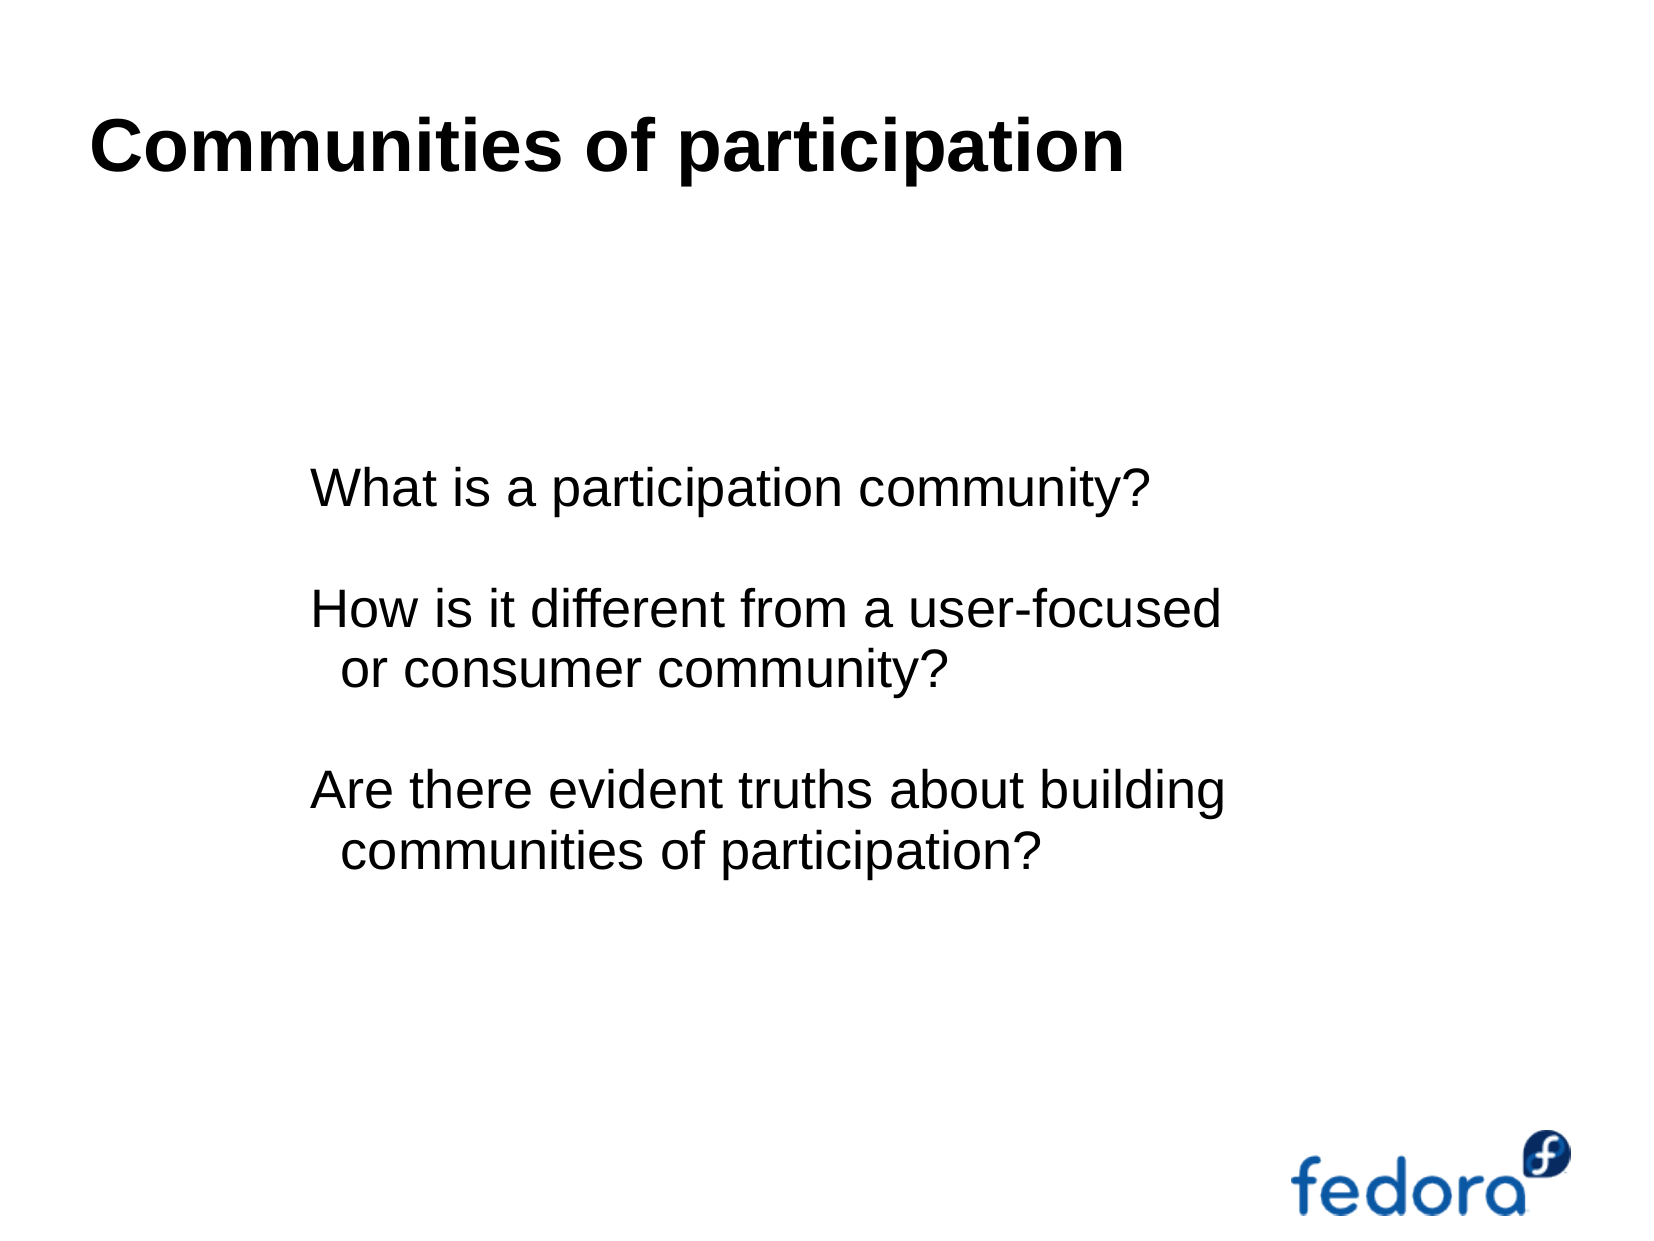

Communities of participation
What is a participation community?
How is it different from a user-focused
 or consumer community?
Are there evident truths about building
 communities of participation?